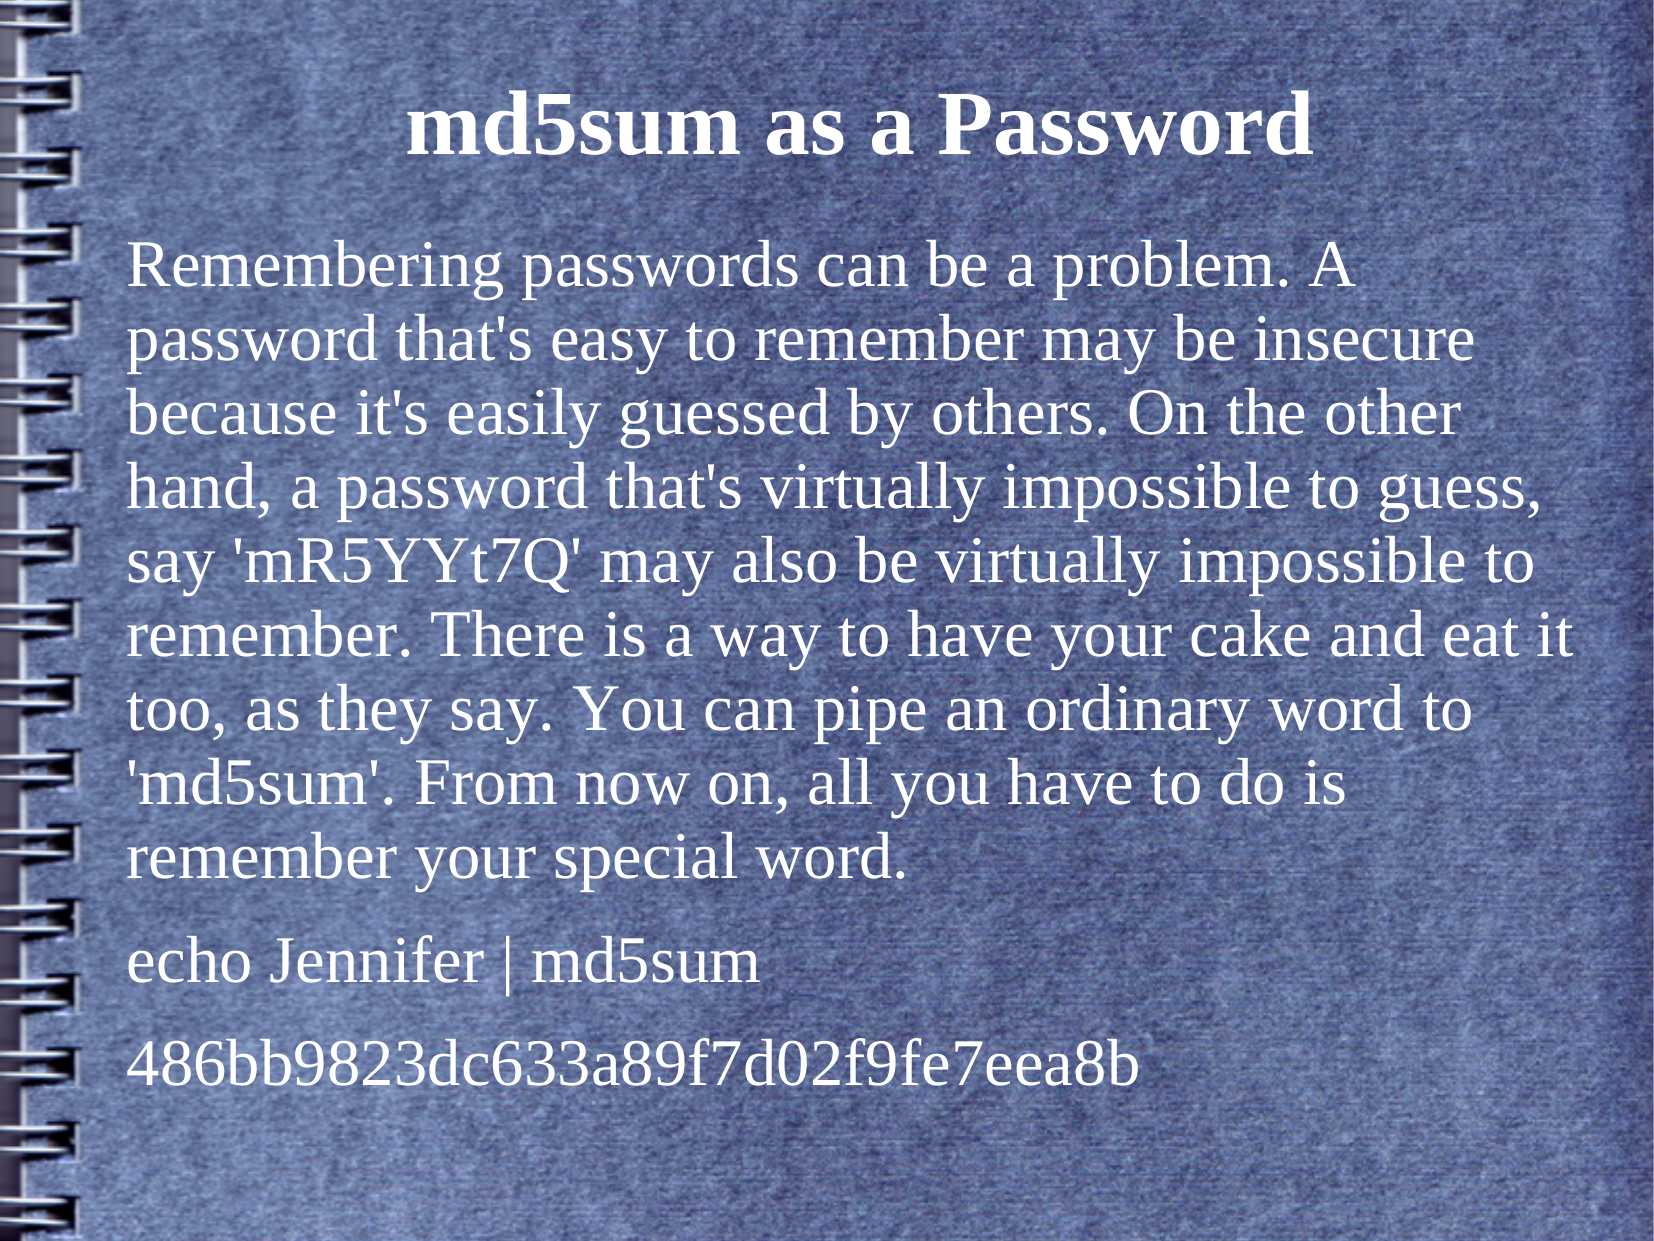

# md5sum as a Password
Remembering passwords can be a problem. A password that's easy to remember may be insecure because it's easily guessed by others. On the other hand, a password that's virtually impossible to guess, say 'mR5YYt7Q' may also be virtually impossible to remember. There is a way to have your cake and eat it too, as they say. You can pipe an ordinary word to 'md5sum'. From now on, all you have to do is remember your special word.
echo Jennifer | md5sum
486bb9823dc633a89f7d02f9fe7eea8b